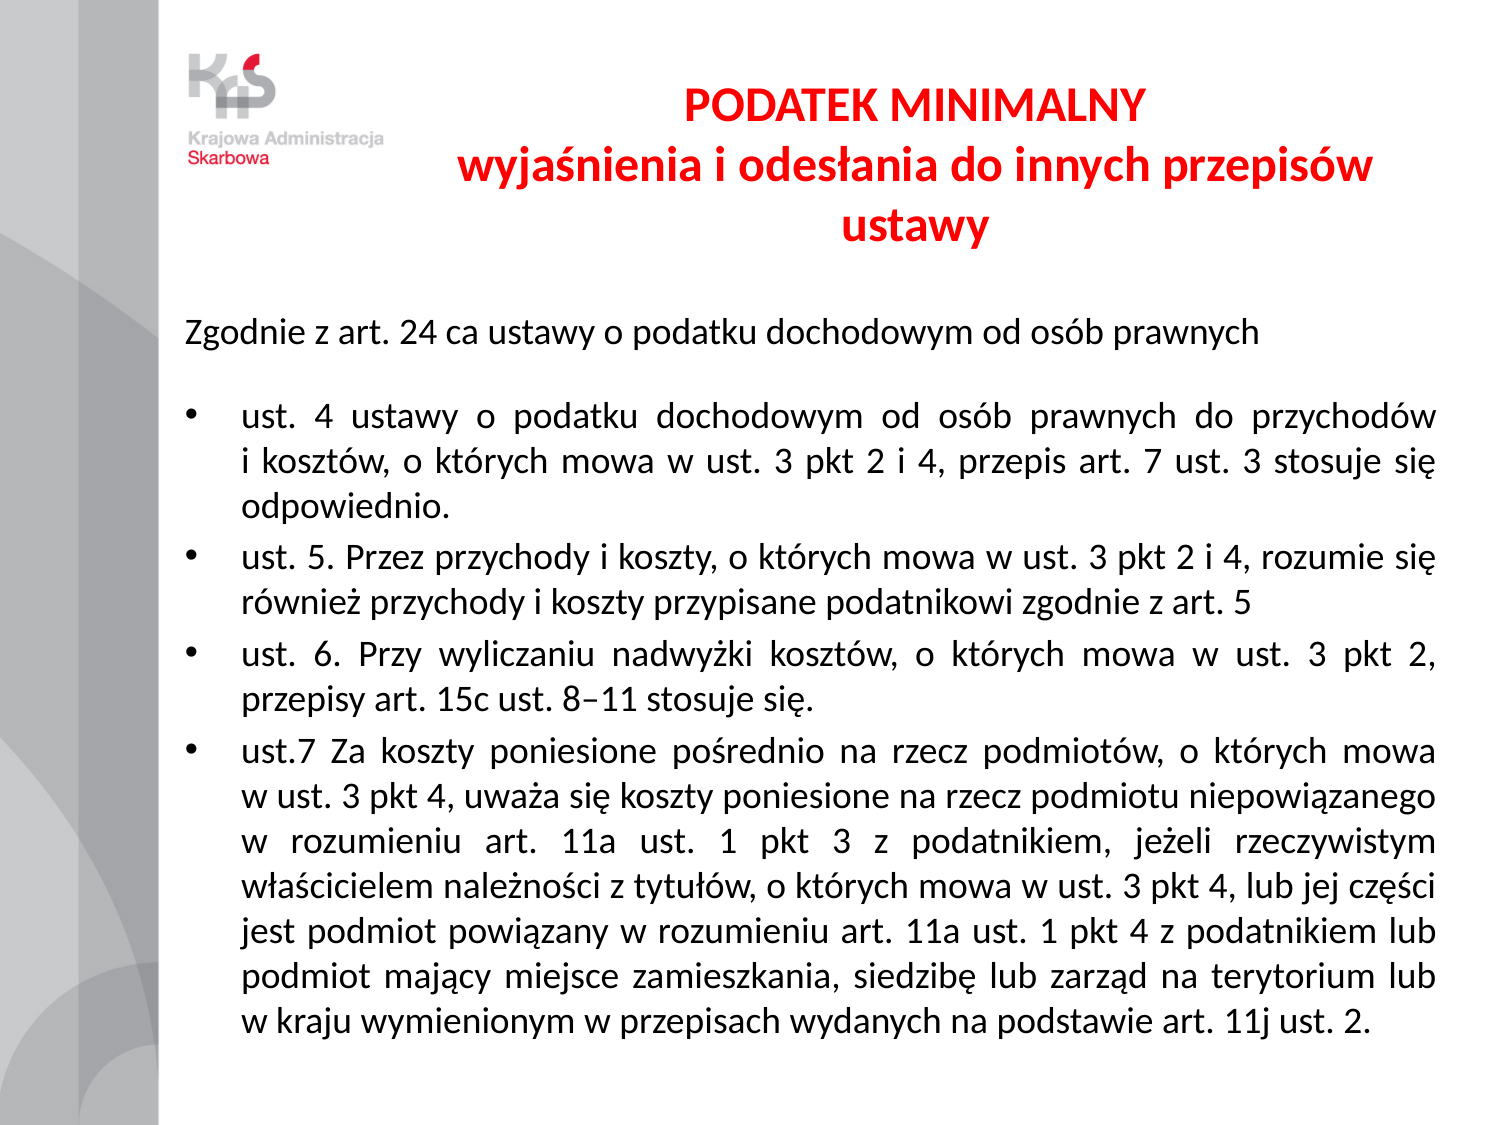

# PODATEK MINIMALNY wyjaśnienia i odesłania do innych przepisów ustawy
Zgodnie z art. 24 ca ustawy o podatku dochodowym od osób prawnych
ust. 4 ustawy o podatku dochodowym od osób prawnych do przychodów
i kosztów, o których mowa w ust. 3 pkt 2 i 4, przepis art. 7 ust. 3 stosuje się odpowiednio.
ust. 5. Przez przychody i koszty, o których mowa w ust. 3 pkt 2 i 4, rozumie się również przychody i koszty przypisane podatnikowi zgodnie z art. 5
ust. 6. Przy wyliczaniu nadwyżki kosztów, o których mowa w ust. 3 pkt 2, przepisy art. 15c ust. 8–11 stosuje się.
ust.7 Za koszty poniesione pośrednio na rzecz podmiotów, o których mowa
w ust. 3 pkt 4, uważa się koszty poniesione na rzecz podmiotu niepowiązanego w rozumieniu art. 11a ust. 1 pkt 3 z podatnikiem, jeżeli rzeczywistym właścicielem należności z tytułów, o których mowa w ust. 3 pkt 4, lub jej części jest podmiot powiązany w rozumieniu art. 11a ust. 1 pkt 4 z podatnikiem lub podmiot mający miejsce zamieszkania, siedzibę lub zarząd na terytorium lub
w kraju wymienionym w przepisach wydanych na podstawie art. 11j ust. 2.